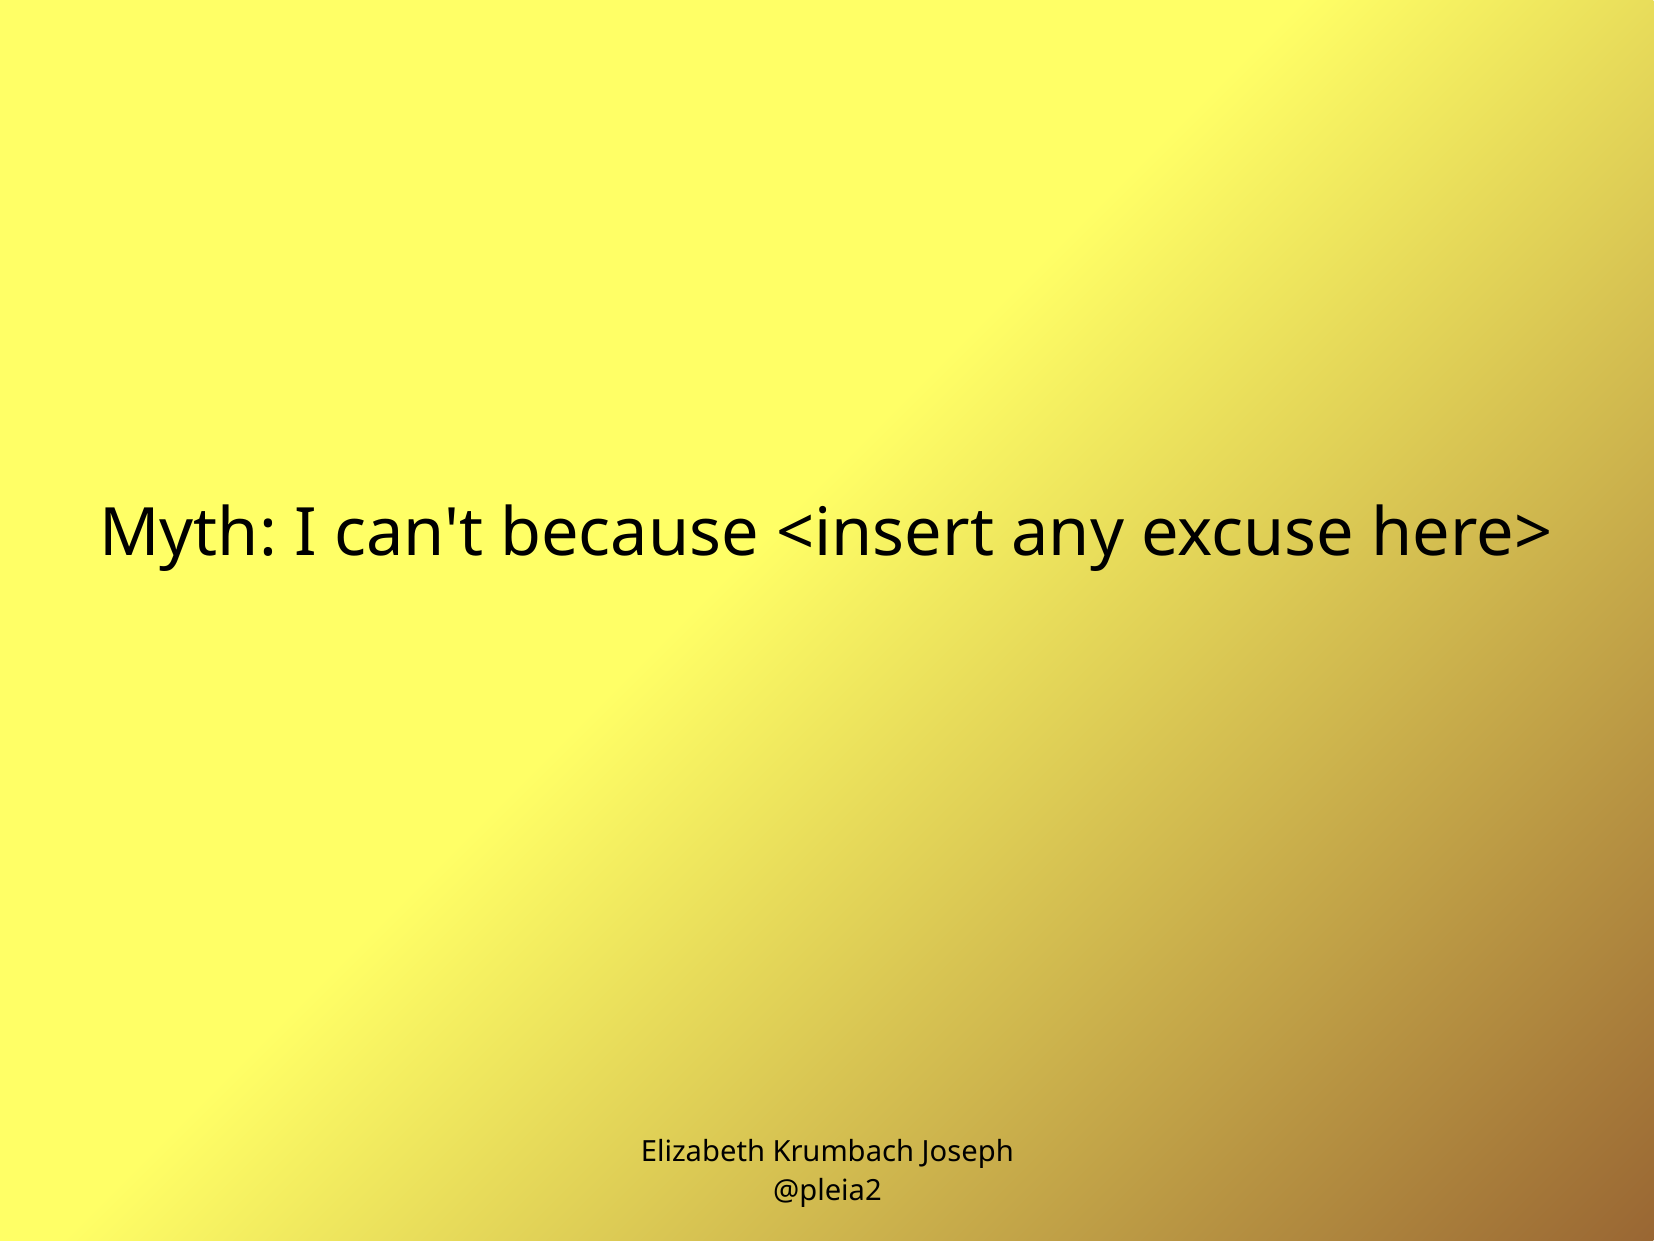

# Myth: I can't because <insert any excuse here>